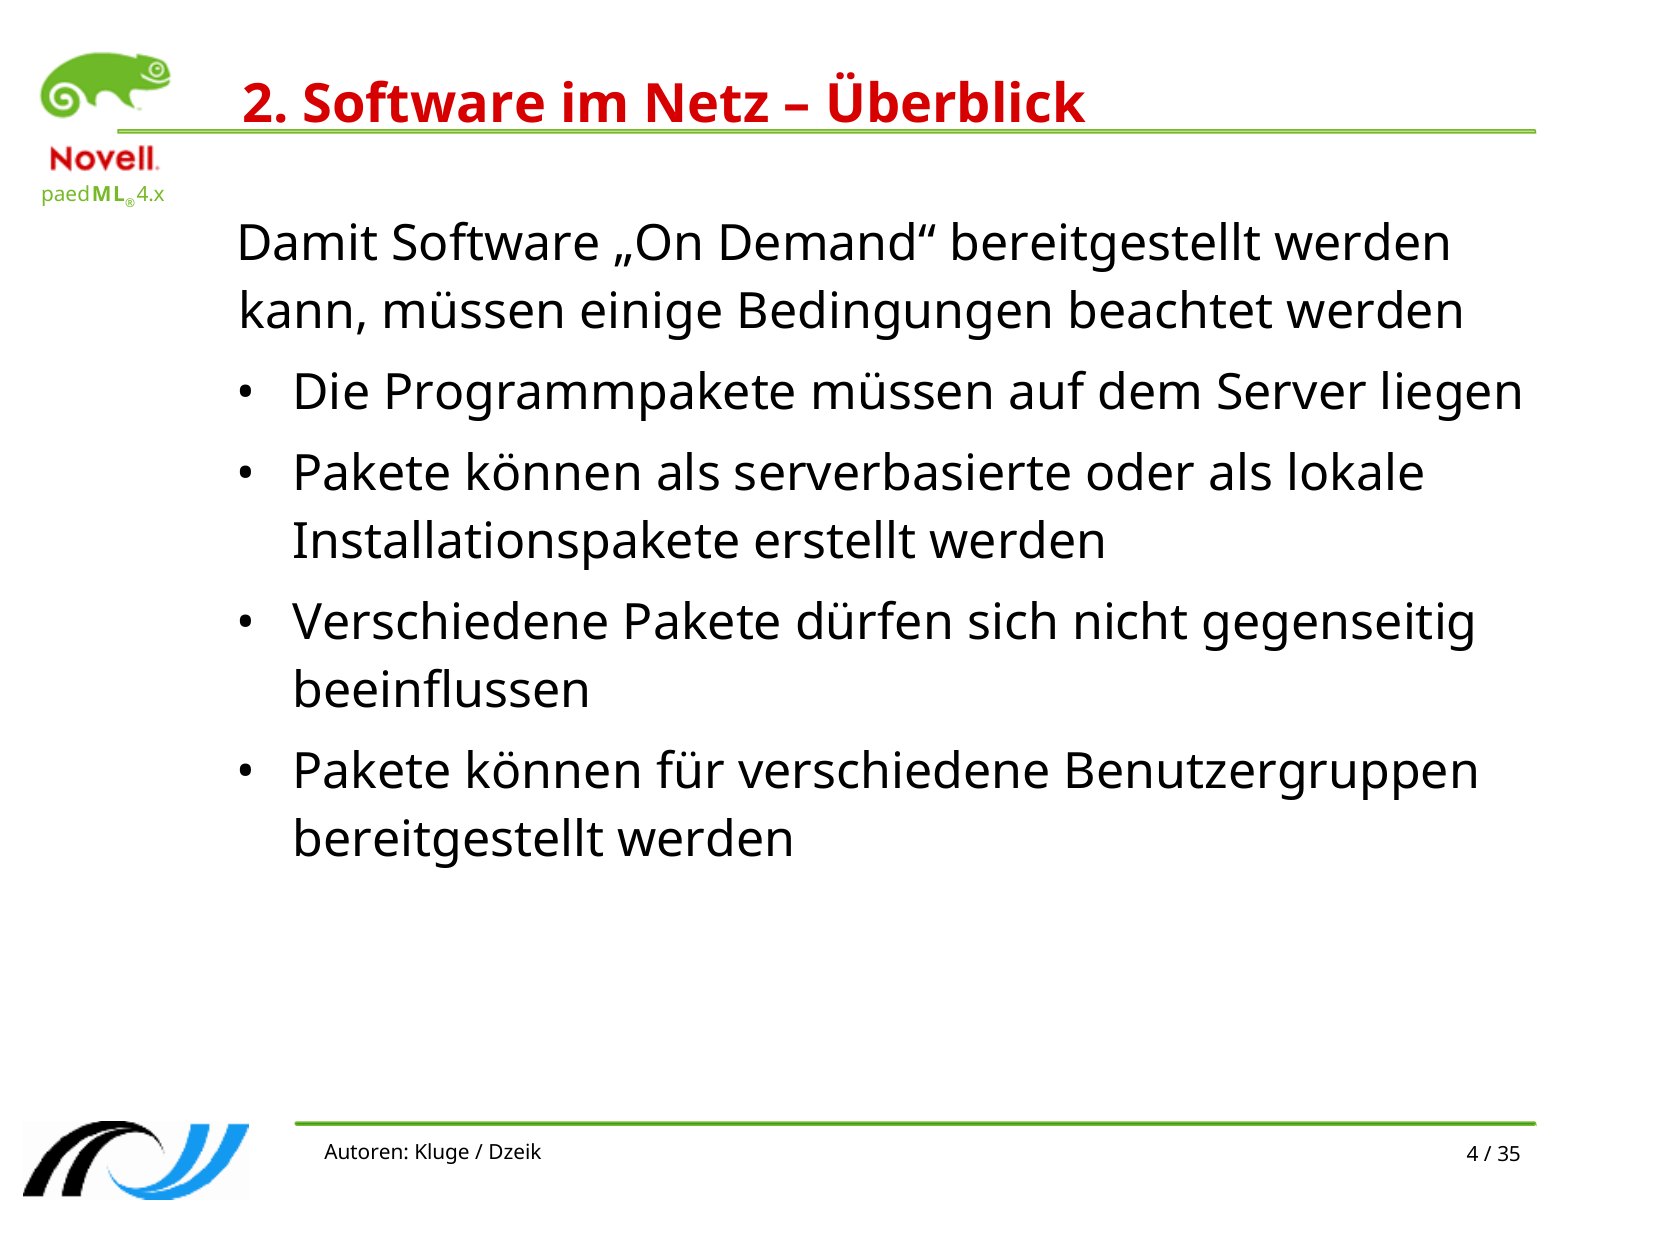

# 2. Software im Netz – Überblick
Damit Software „On Demand“ bereitgestellt werden kann, müssen einige Bedingungen beachtet werden
Die Programmpakete müssen auf dem Server liegen
Pakete können als serverbasierte oder als lokale Installationspakete erstellt werden
Verschiedene Pakete dürfen sich nicht gegenseitig beeinflussen
Pakete können für verschiedene Benutzergruppen bereitgestellt werden
Autoren: Kluge / Dzeik
4